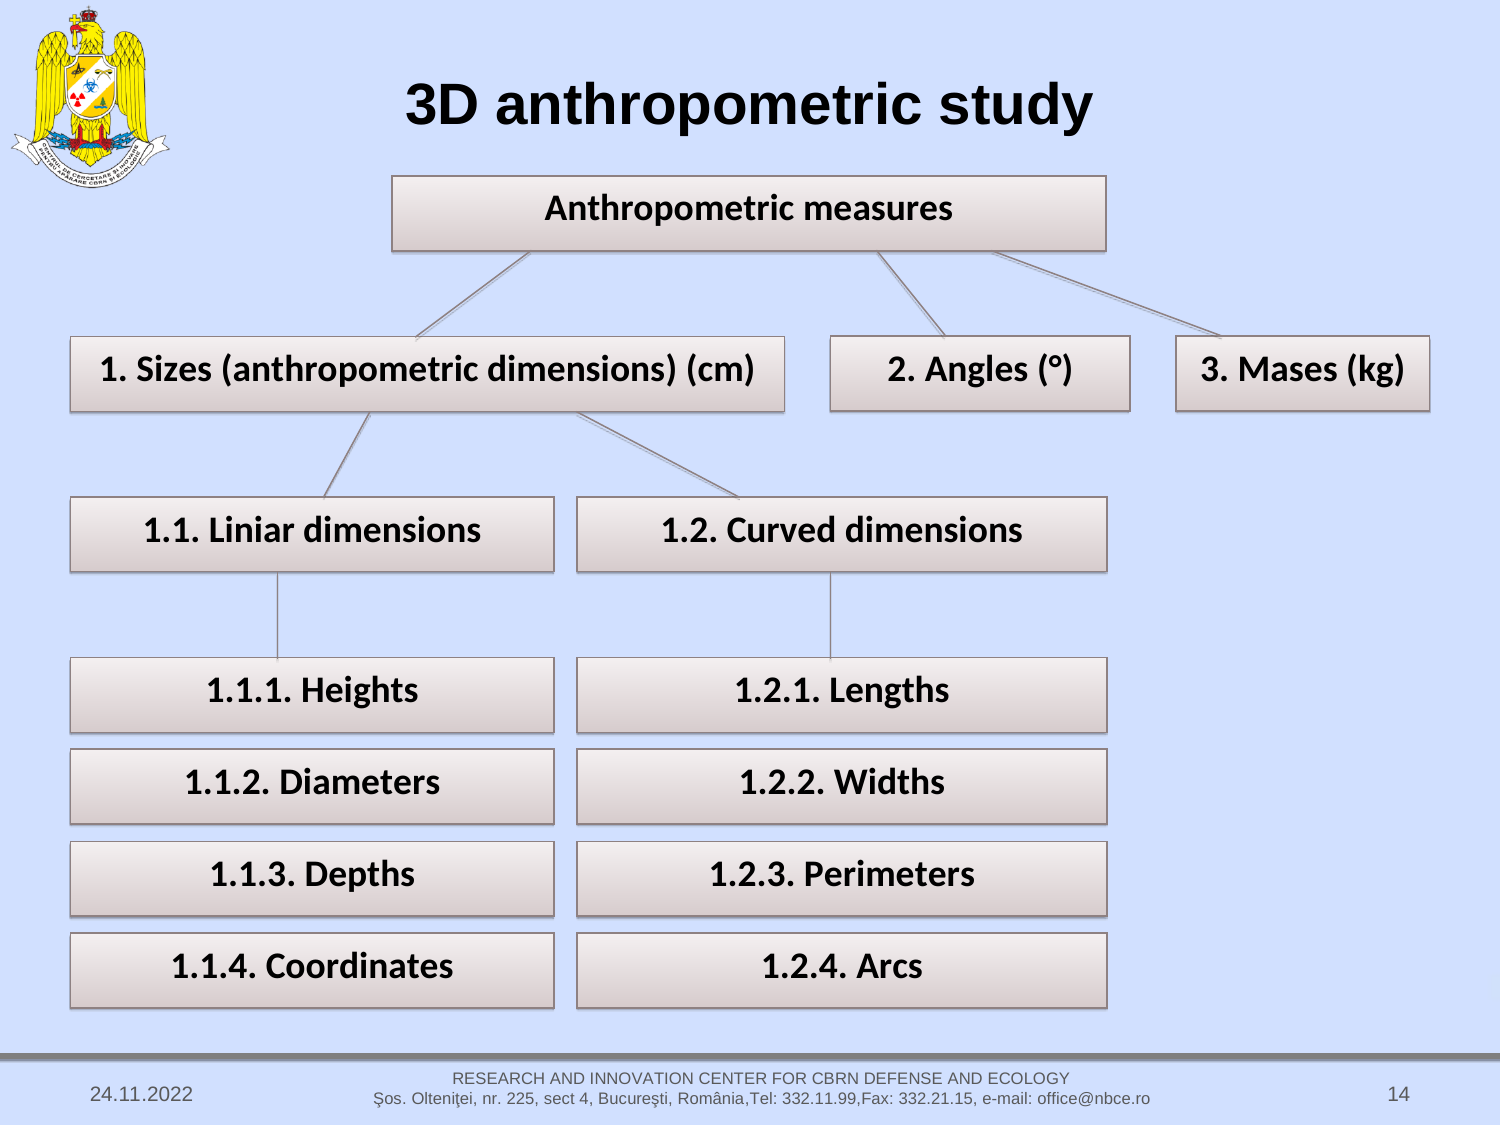

# 3D anthropometric study
Anthropometric measures
2. Angles (°)
3. Mases (kg)
1. Sizes (anthropometric dimensions) (cm)
1.1. Liniar dimensions
1.2. Curved dimensions
1.1.1. Heights
1.2.1. Lengths
1.1.2. Diameters
1.2.2. Widths
1.1.3. Depths
1.2.3. Perimeters
1.1.4. Coordinates
1.2.4. Arcs
RESEARCH AND INNOVATION CENTER FOR CBRN DEFENSE AND ECOLOGY
Şos. Olteniţei, nr. 225, sect 4, Bucureşti, România,Tel: 332.11.99,Fax: 332.21.15, e-mail: office@nbce.ro
24.11.2022